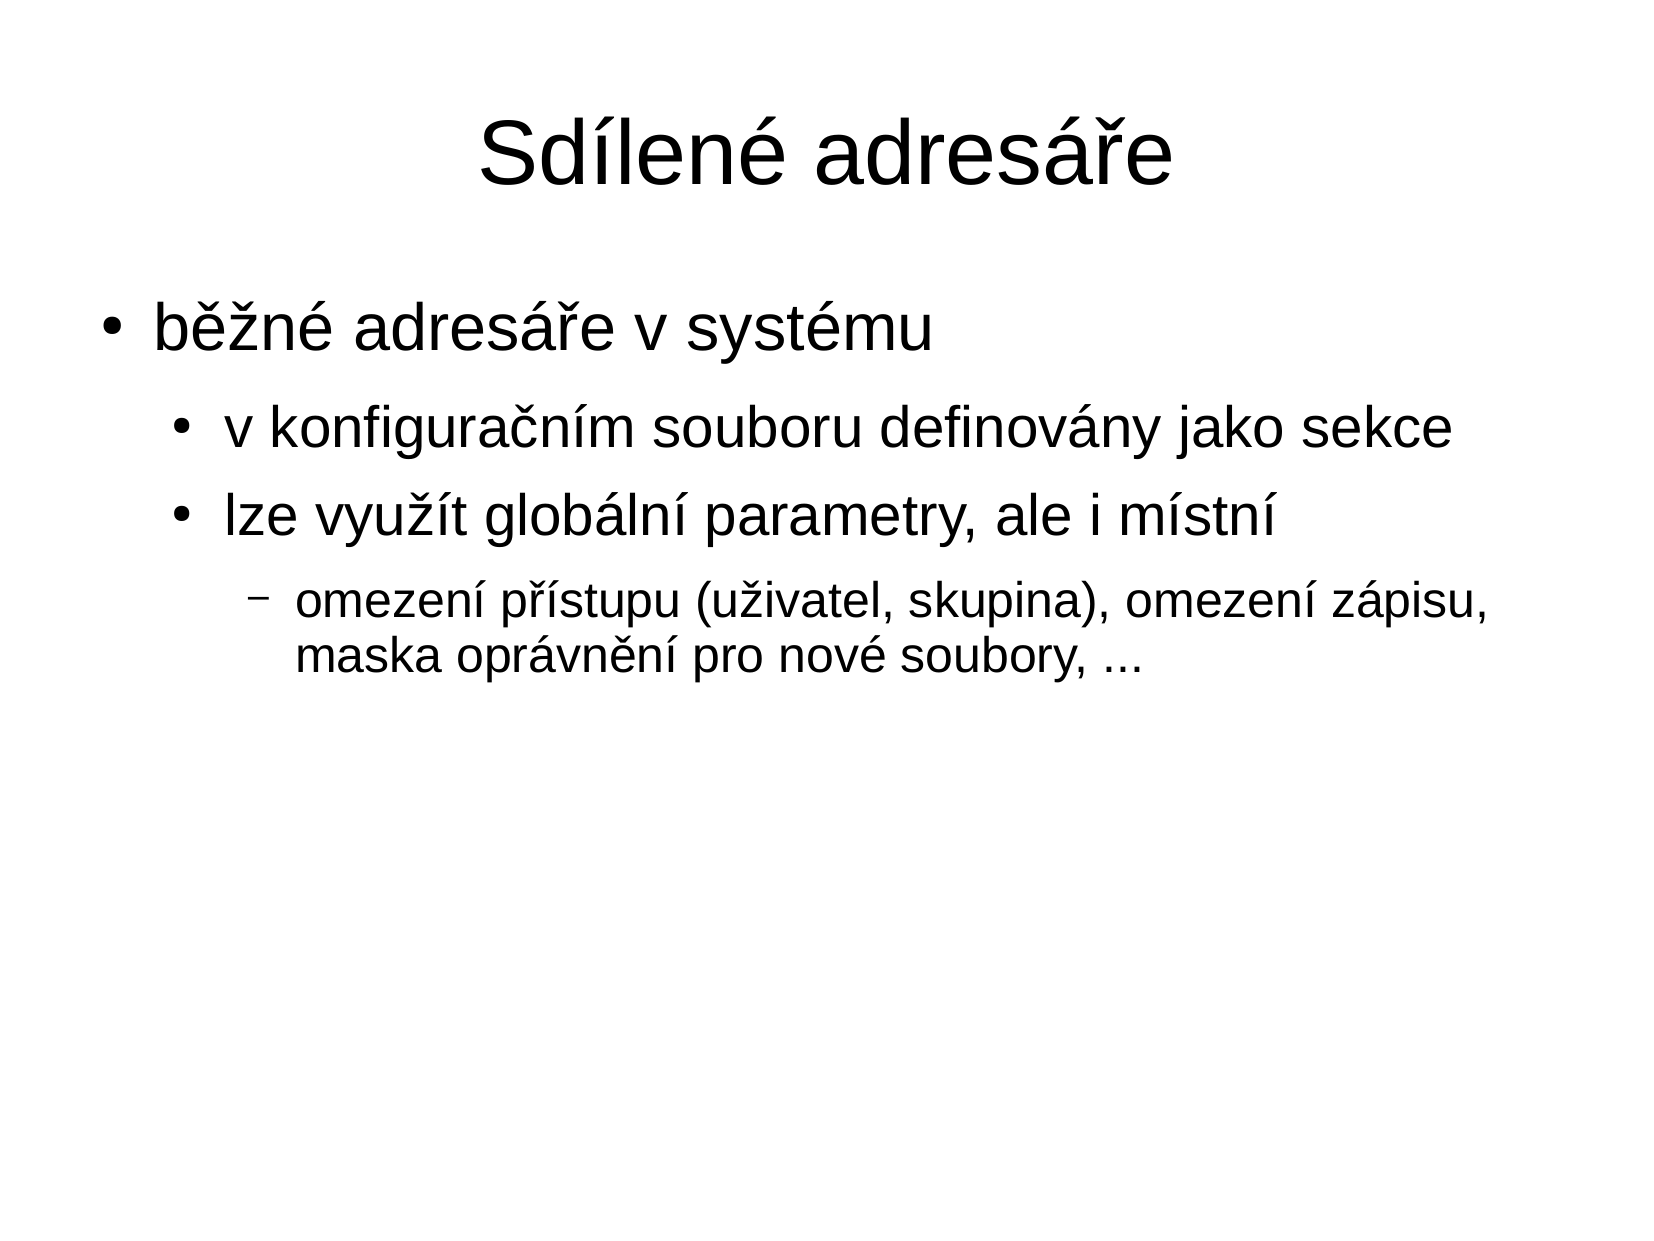

# Sdílené adresáře
běžné adresáře v systému
v konfiguračním souboru definovány jako sekce
lze využít globální parametry, ale i místní
omezení přístupu (uživatel, skupina), omezení zápisu, maska oprávnění pro nové soubory, ...